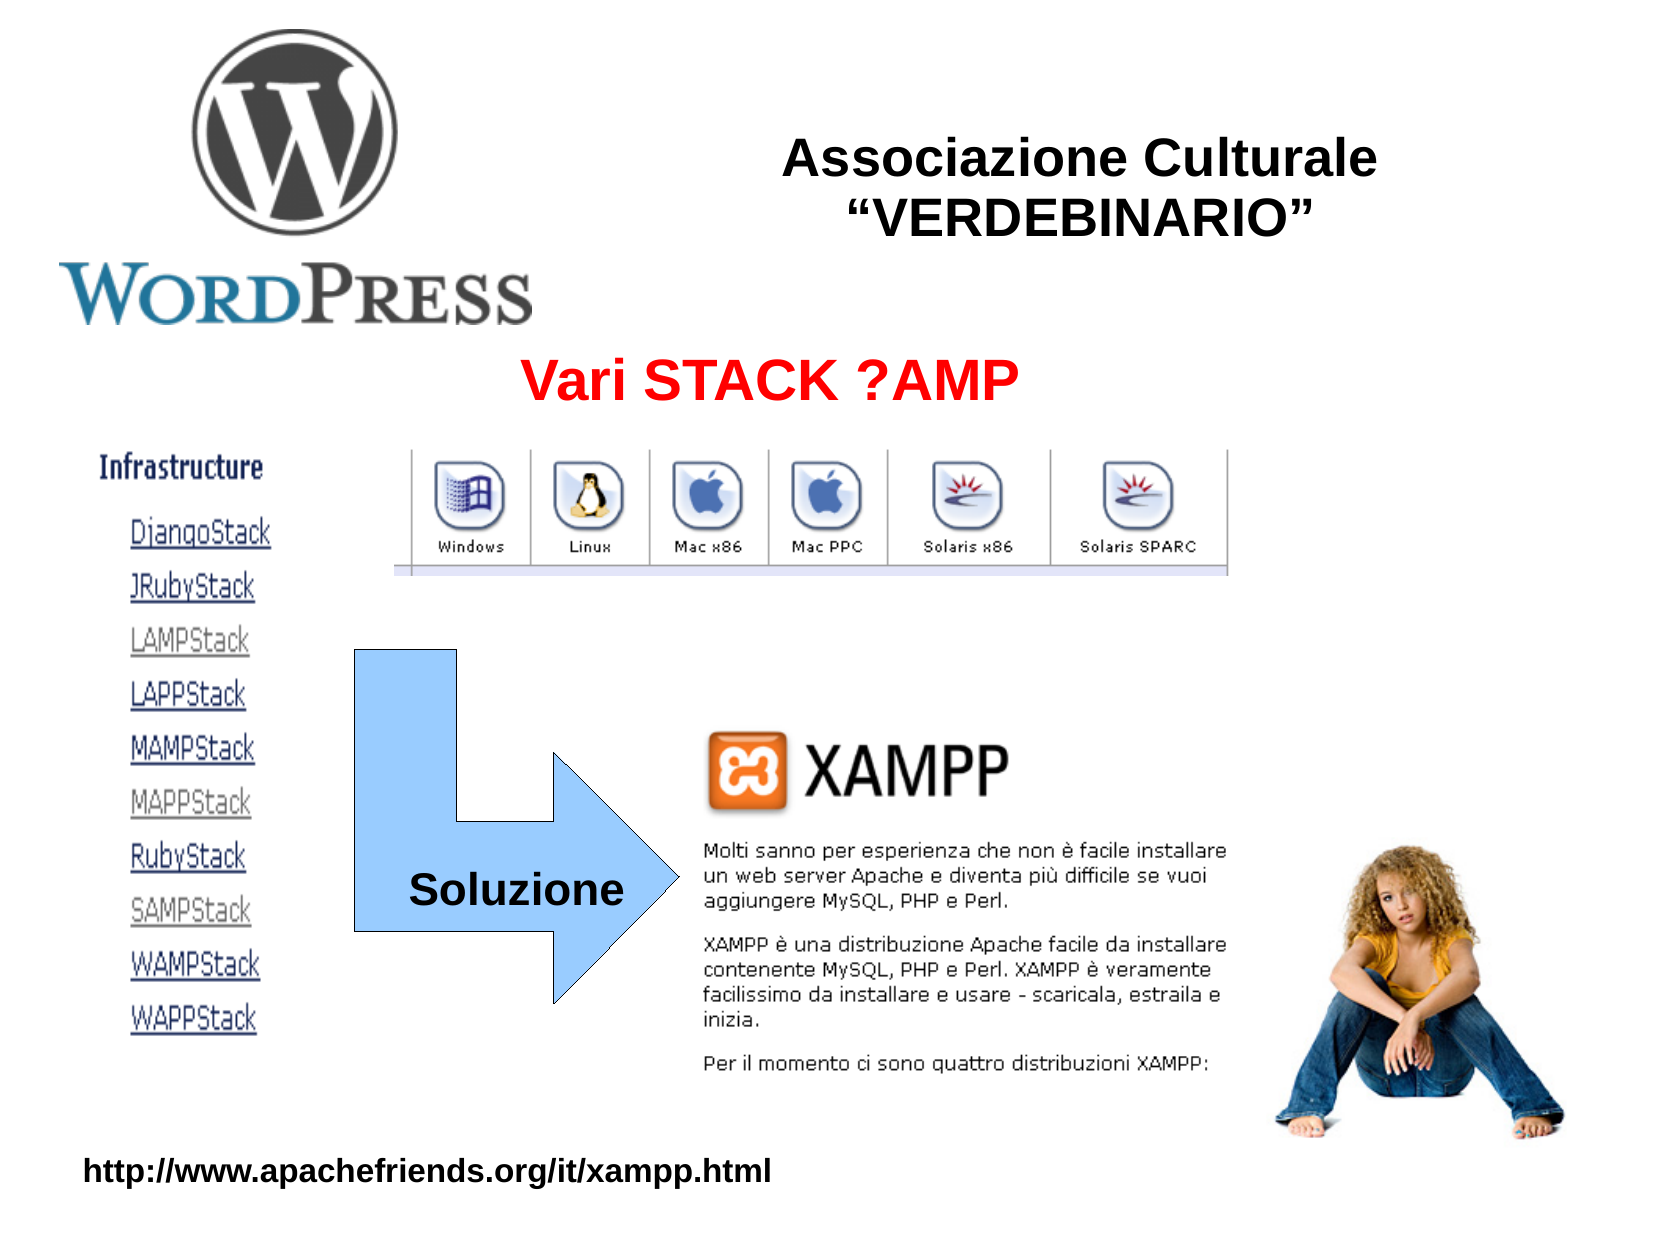

# Associazione Culturale “VERDEBINARIO”
Vari STACK ?AMP
Soluzione
http://www.apachefriends.org/it/xampp.html